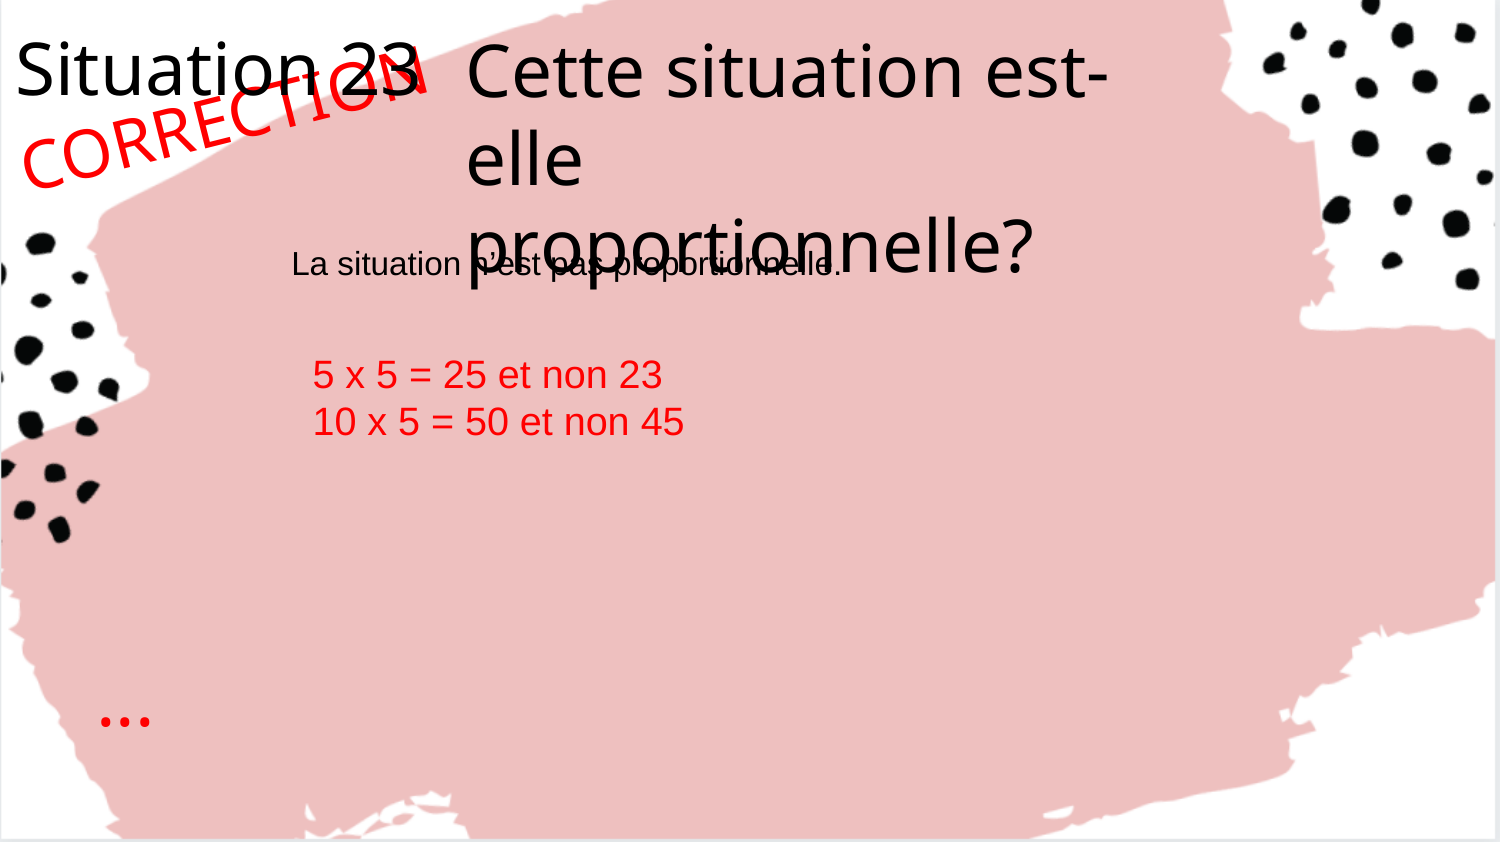

Situation 23
Cette situation est-elle proportionnelle?
CORRECTION
La situation n’est pas proportionnelle.
5 x 5 = 25 et non 23
10 x 5 = 50 et non 45
...